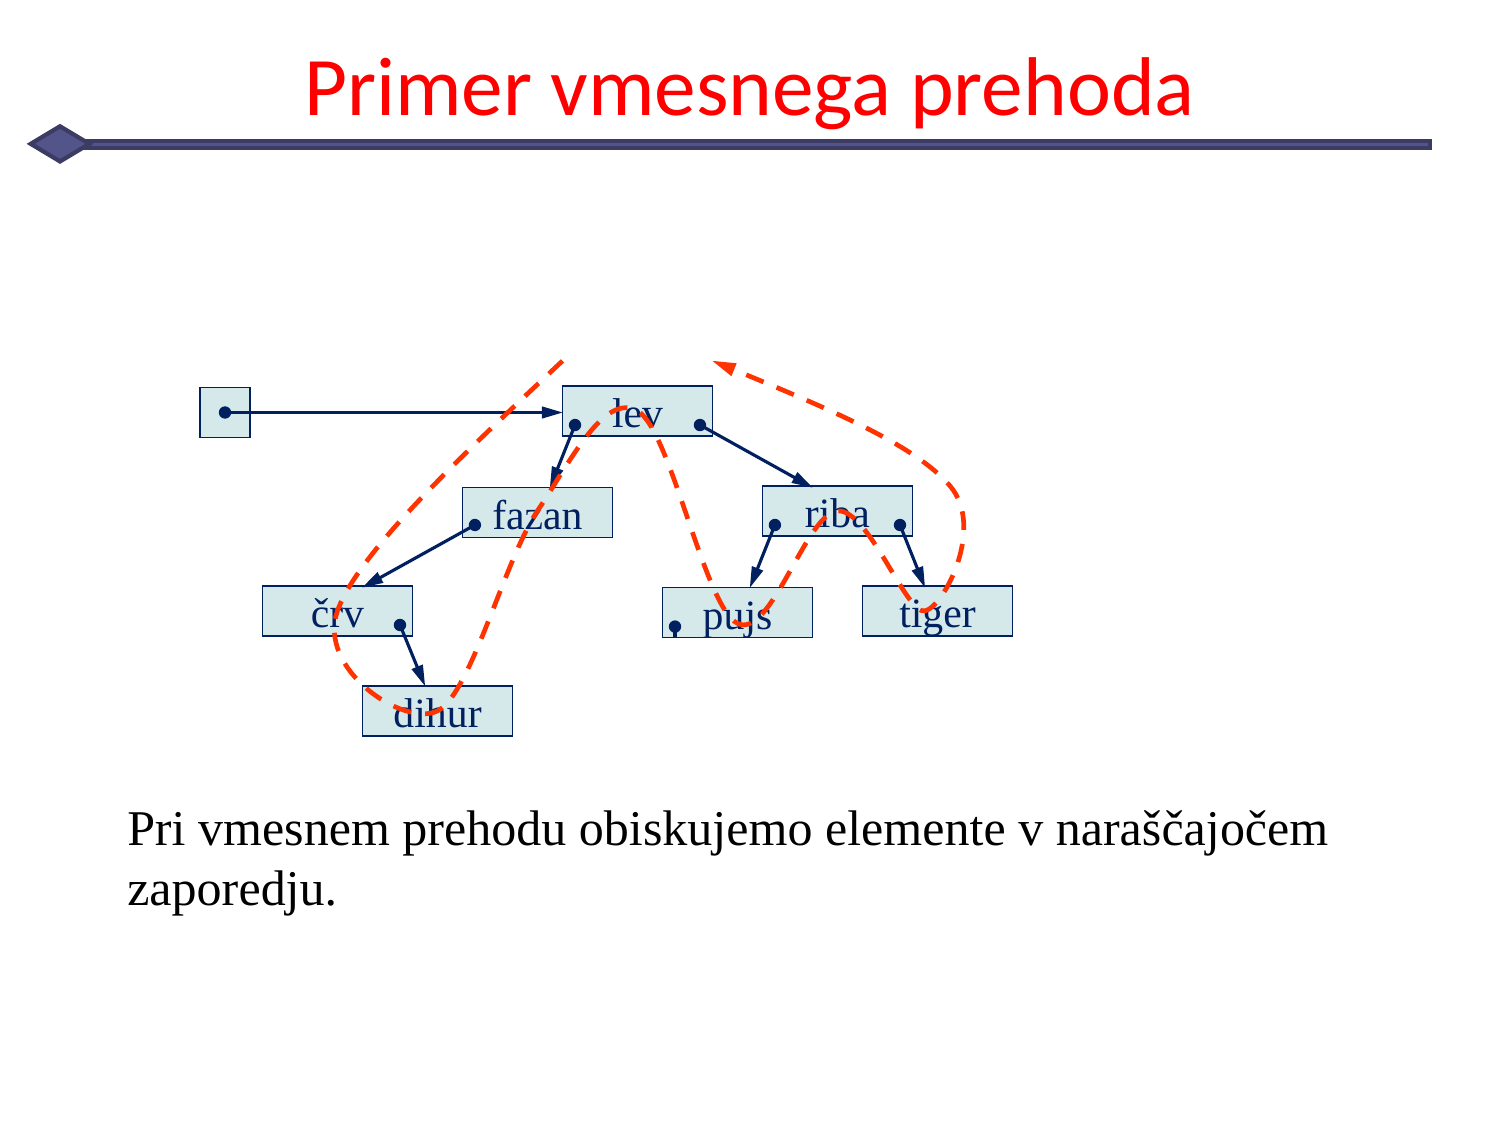

# Primer vmesnega prehoda
lev
riba
fazan
črv
tiger
pujs
dihur
Pri vmesnem prehodu obiskujemo elemente v naraščajočem zaporedju.